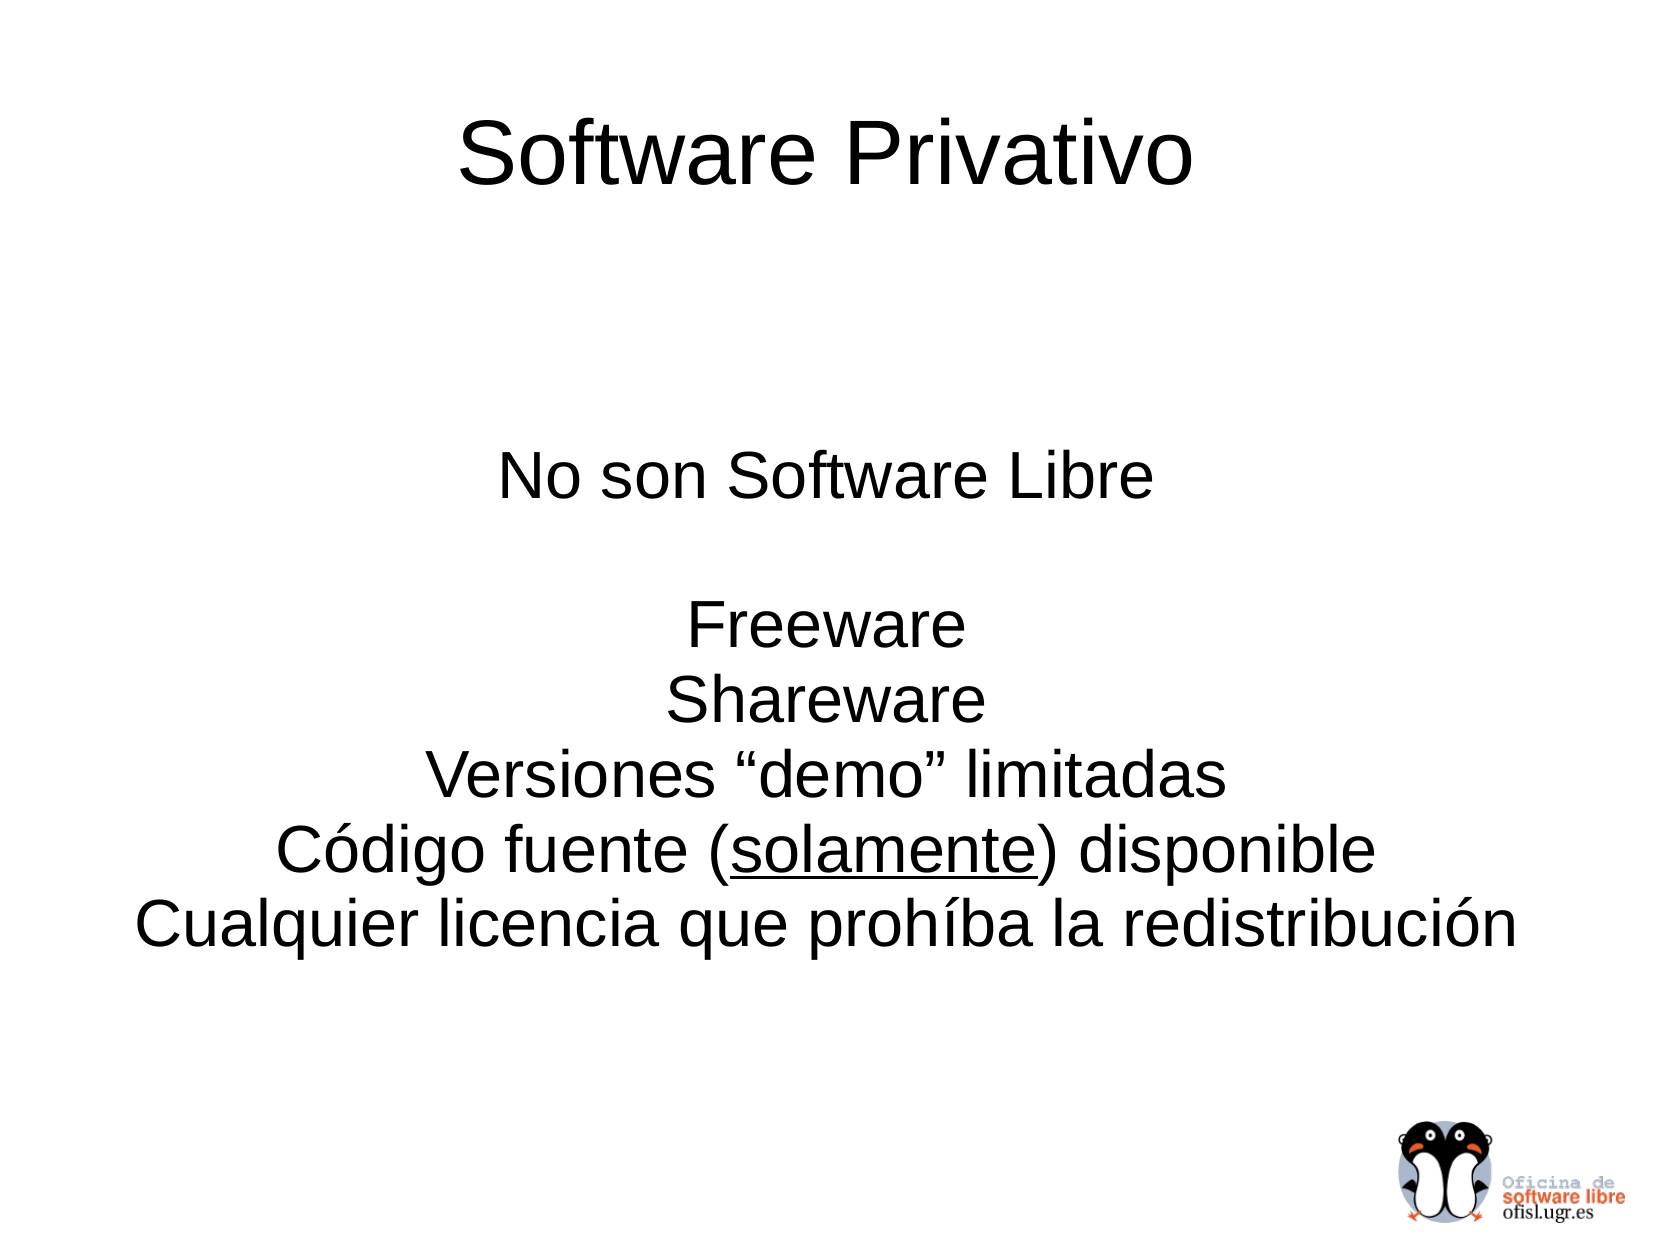

# Software Privativo
No son Software Libre
Freeware
Shareware
Versiones “demo” limitadas
Código fuente (solamente) disponible
Cualquier licencia que prohíba la redistribución